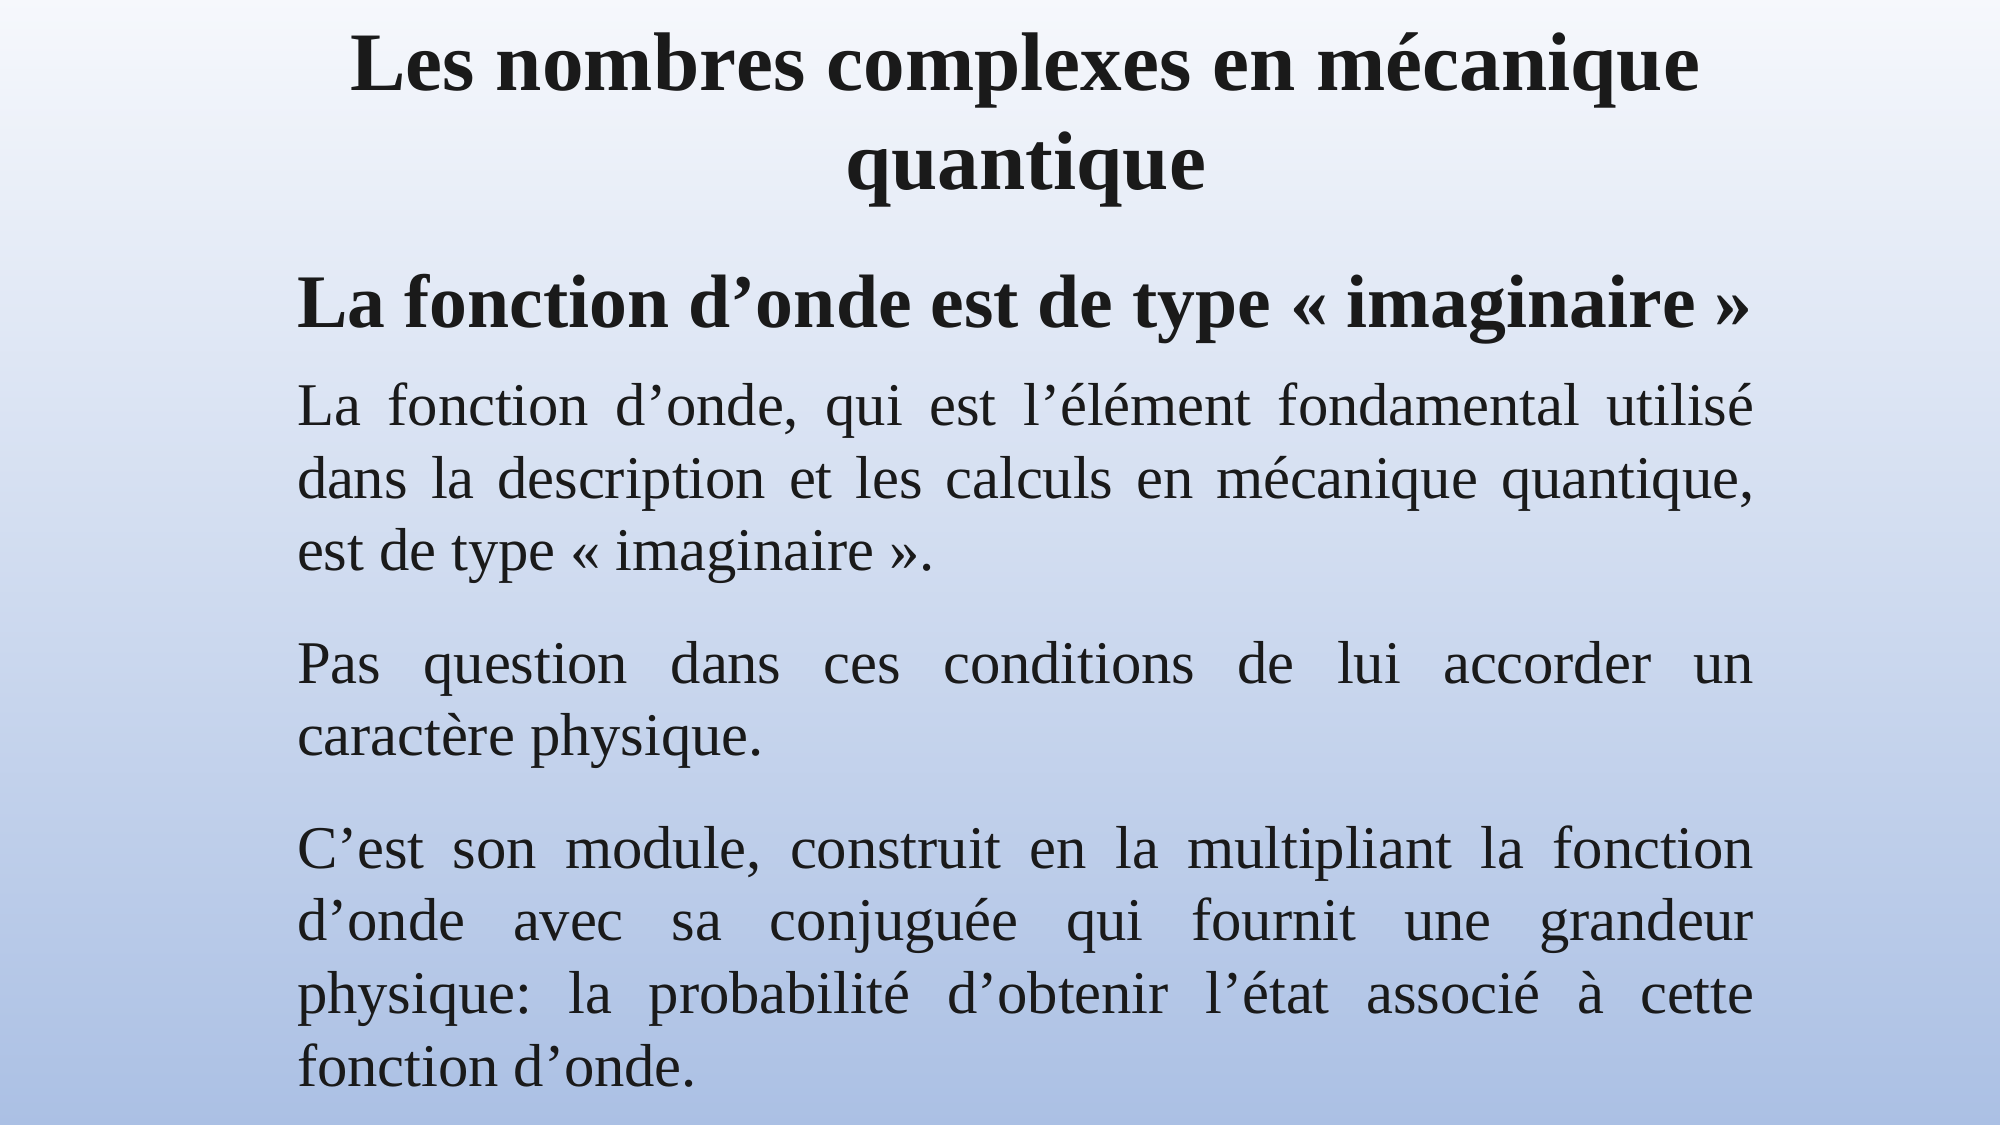

Les nombres complexes en mécanique quantique
La fonction d’onde est de type « imaginaire »
La fonction d’onde, qui est l’élément fondamental utilisé dans la description et les calculs en mécanique quantique, est de type « imaginaire ».
Pas question dans ces conditions de lui accorder un caractère physique.
C’est son module, construit en la multipliant la fonction d’onde avec sa conjuguée qui fournit une grandeur physique: la probabilité d’obtenir l’état associé à cette fonction d’onde.